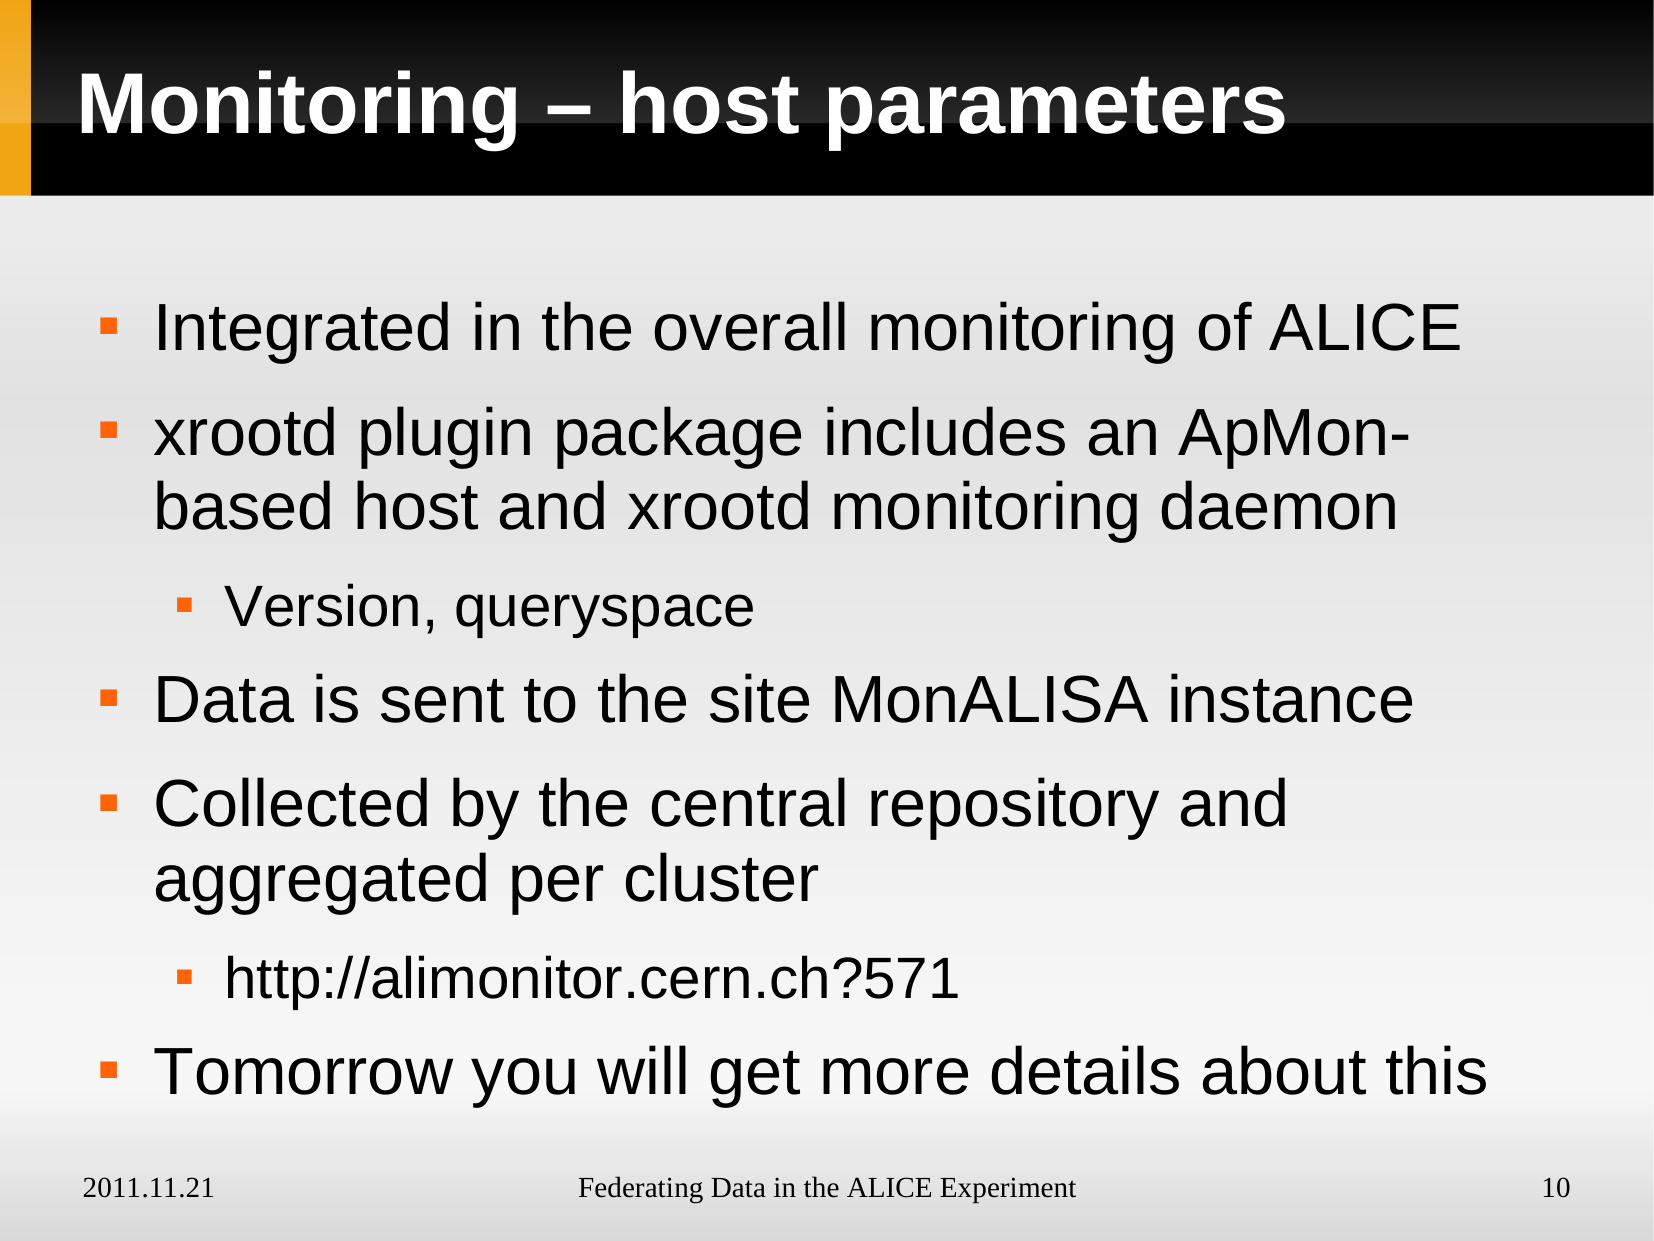

# Monitoring – host parameters
Integrated in the overall monitoring of ALICE
xrootd plugin package includes an ApMon-based host and xrootd monitoring daemon
Version, queryspace
Data is sent to the site MonALISA instance
Collected by the central repository and aggregated per cluster
http://alimonitor.cern.ch?571
Tomorrow you will get more details about this
2011.11.21
Federating Data in the ALICE Experiment
10